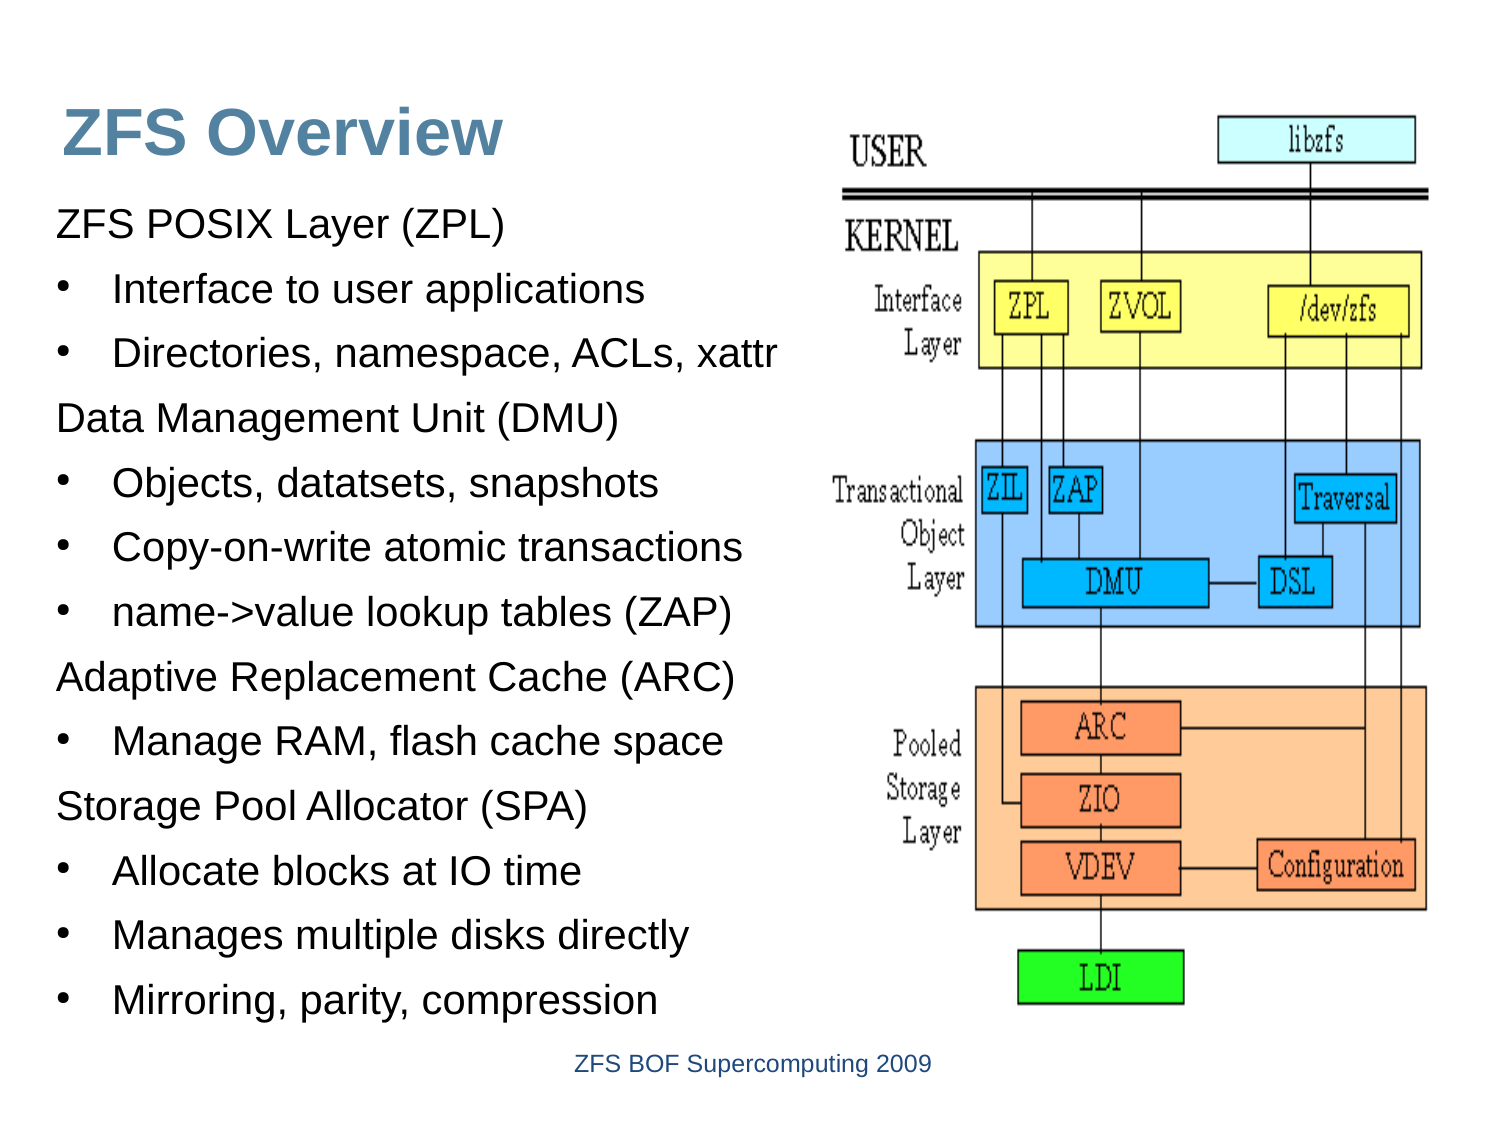

# ZFS Overview
ZFS POSIX Layer (ZPL)
Interface to user applications
Directories, namespace, ACLs, xattr
Data Management Unit (DMU)
Objects, datatsets, snapshots
Copy-on-write atomic transactions
name->value lookup tables (ZAP)
Adaptive Replacement Cache (ARC)
Manage RAM, flash cache space
Storage Pool Allocator (SPA)
Allocate blocks at IO time
Manages multiple disks directly
Mirroring, parity, compression
ZFS BOF Supercomputing 2009